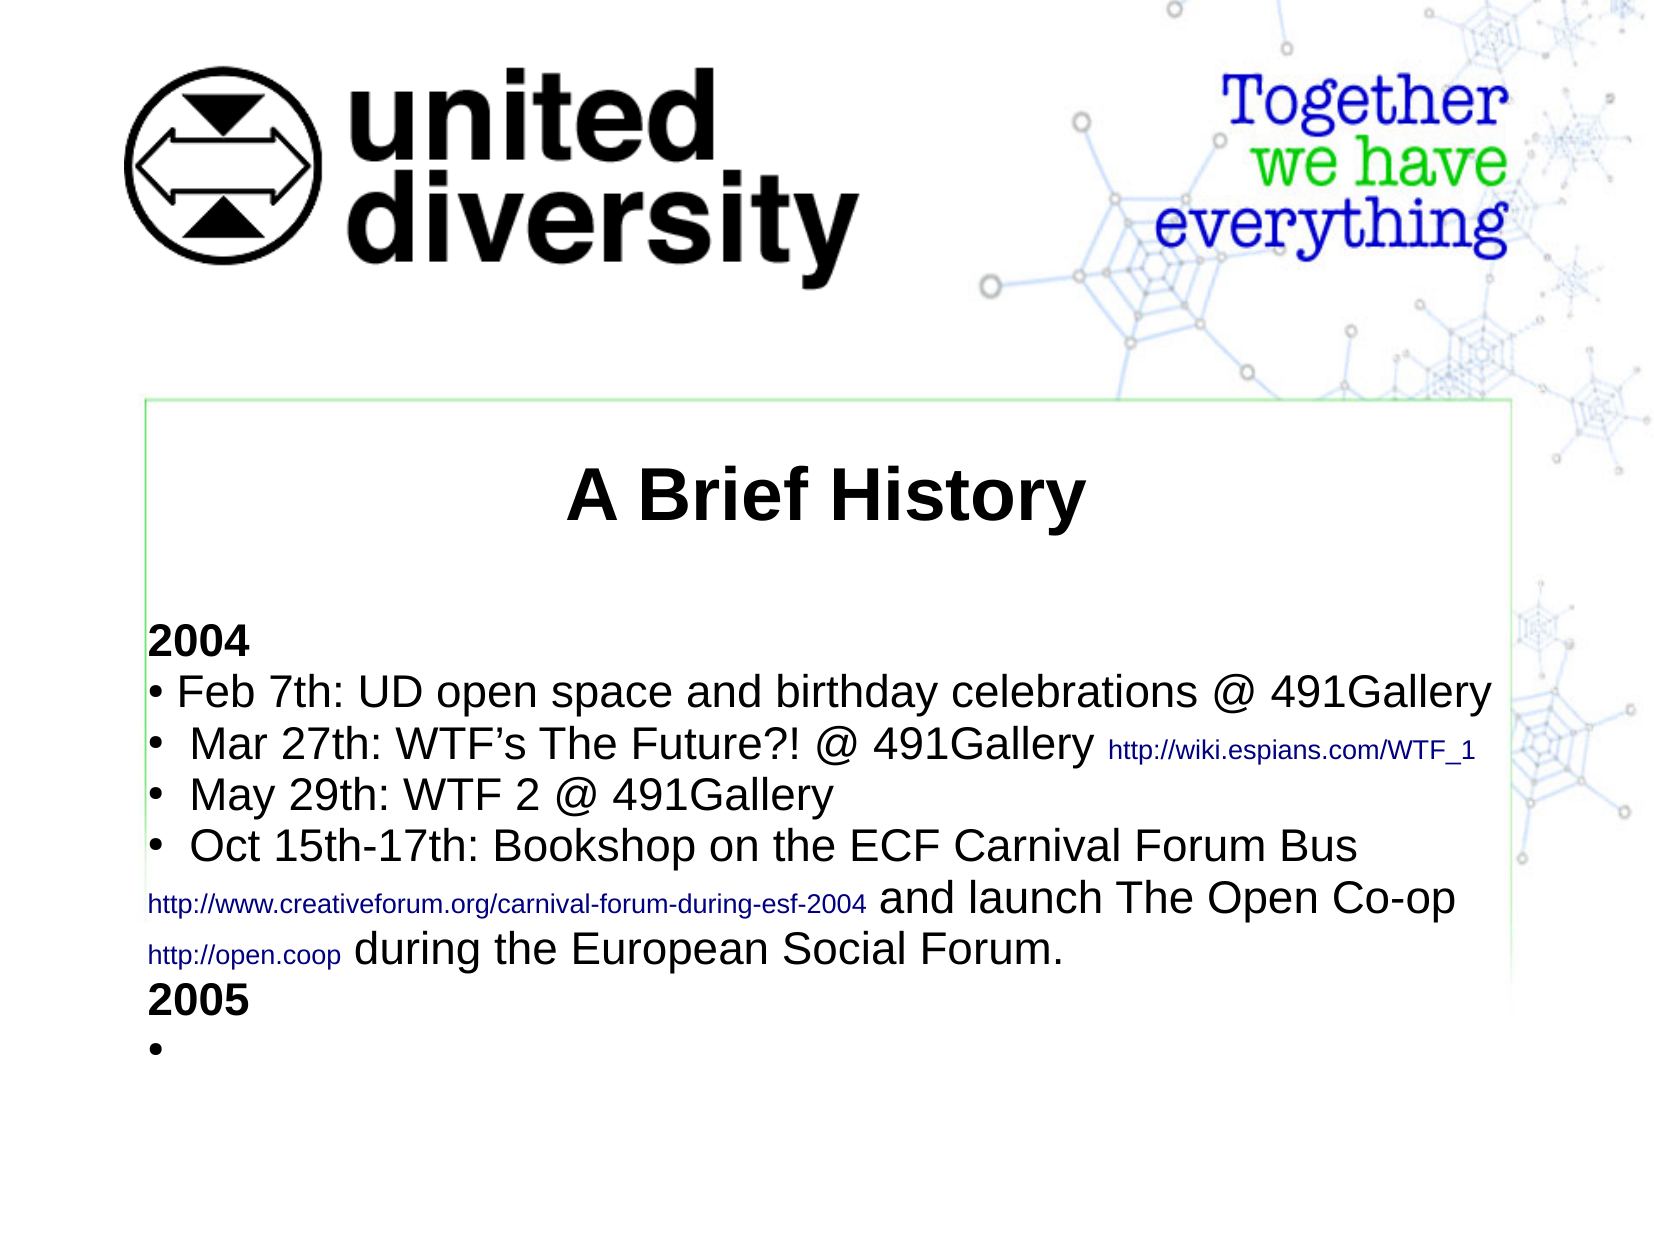

# A Brief History
2004
 Feb 7th: UD open space and birthday celebrations @ 491Gallery
 Mar 27th: WTF’s The Future?! @ 491Gallery http://wiki.espians.com/WTF_1
 May 29th: WTF 2 @ 491Gallery
 Oct 15th-17th: Bookshop on the ECF Carnival Forum Bus http://www.creativeforum.org/carnival-forum-during-esf-2004 and launch The Open Co-op http://open.coop during the European Social Forum.
2005